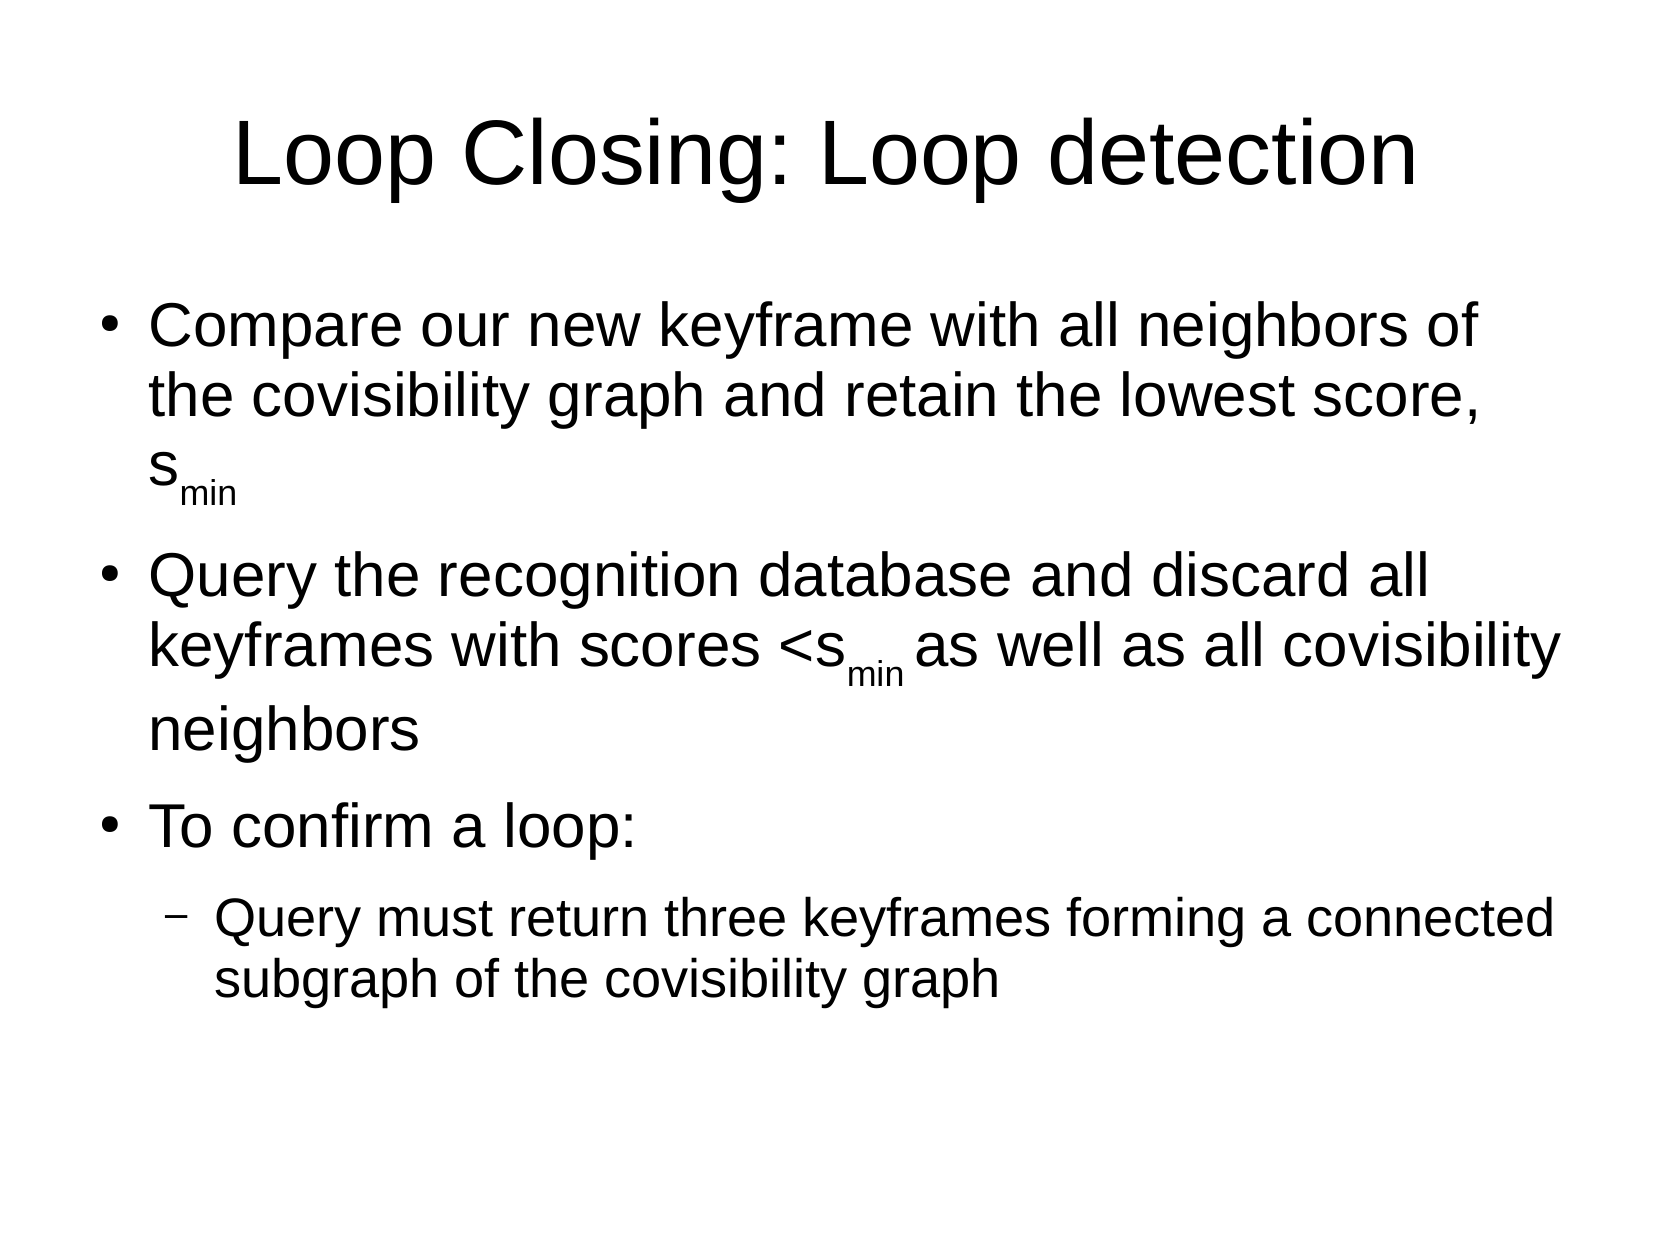

# Loop Closing: Loop detection
Compare our new keyframe with all neighbors of the covisibility graph and retain the lowest score, smin
Query the recognition database and discard all keyframes with scores <smin as well as all covisibility neighbors
To confirm a loop:
Query must return three keyframes forming a connected subgraph of the covisibility graph